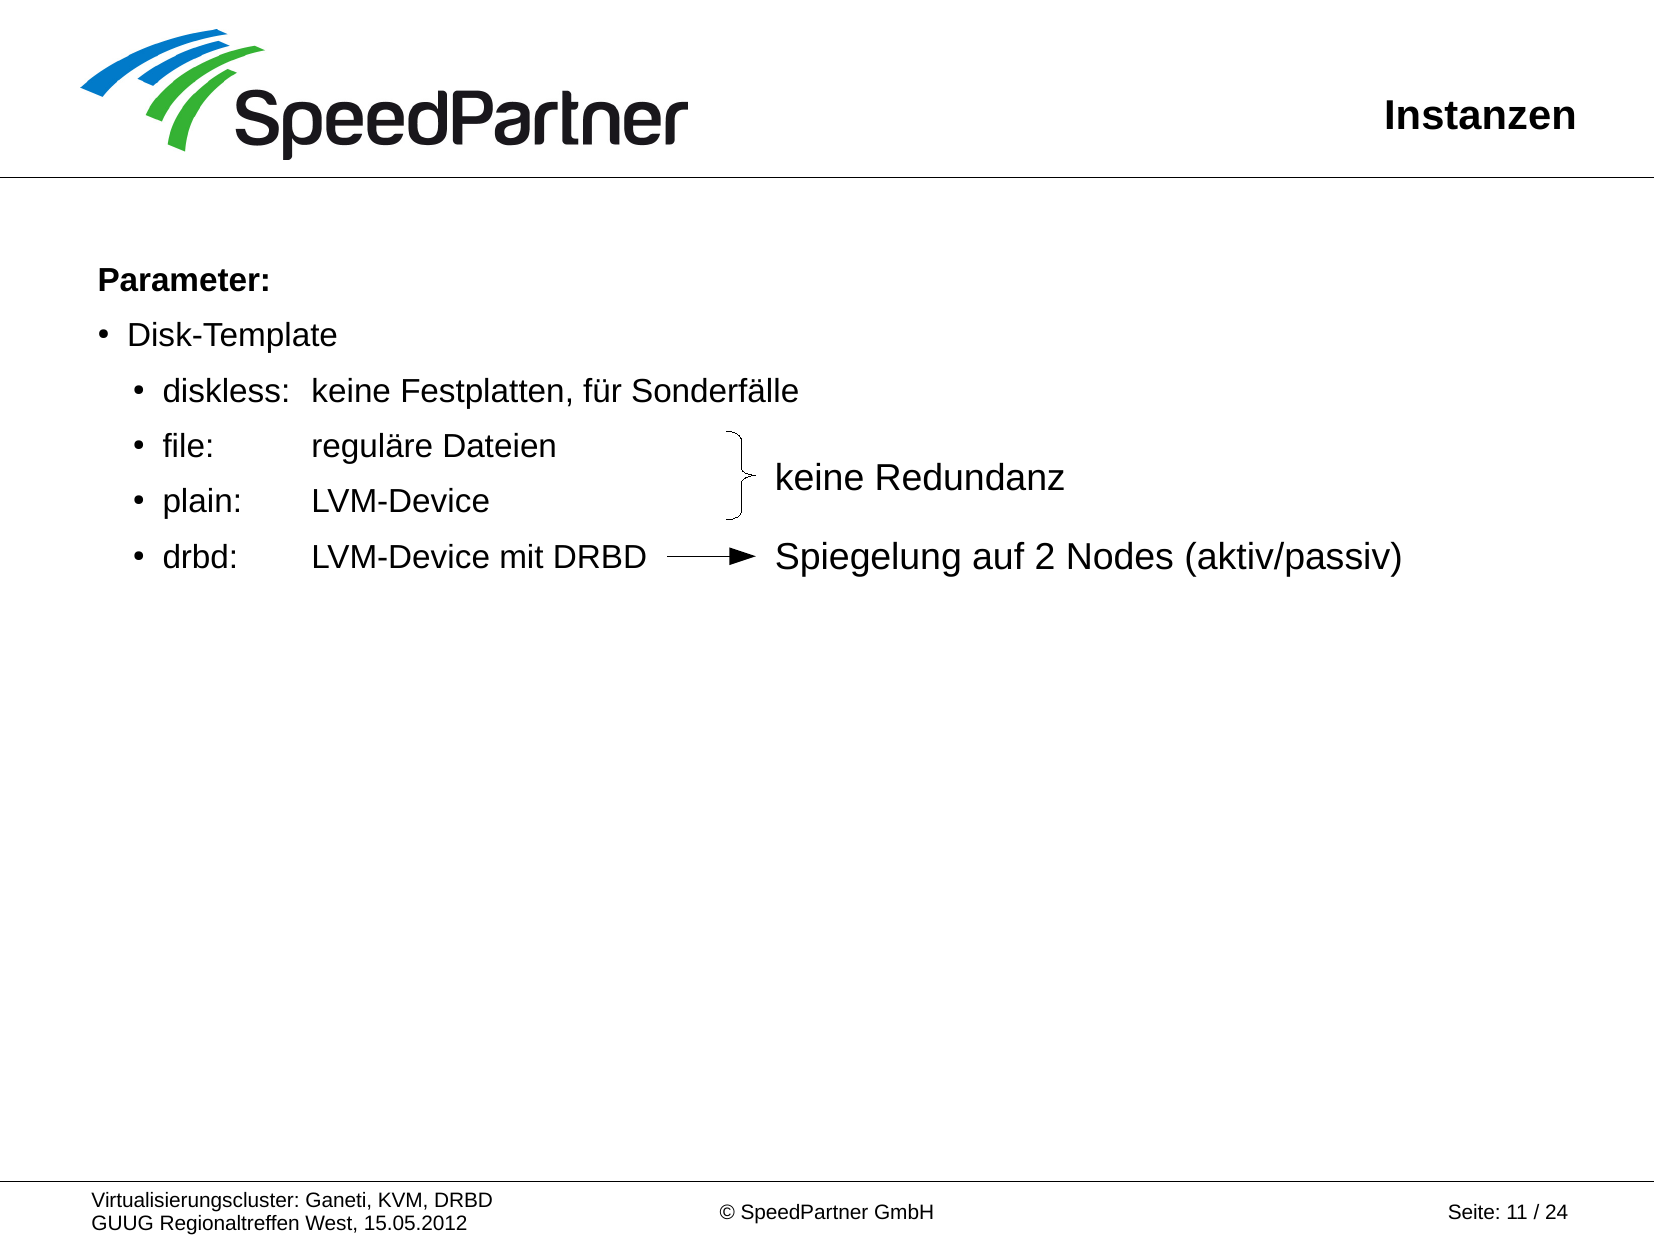

# Instanzen
Parameter:
Disk-Template
diskless:	keine Festplatten, für Sonderfälle
file:	reguläre Dateien
plain:	LVM-Device
drbd:	LVM-Device mit DRBD
keine Redundanz
Spiegelung auf 2 Nodes (aktiv/passiv)